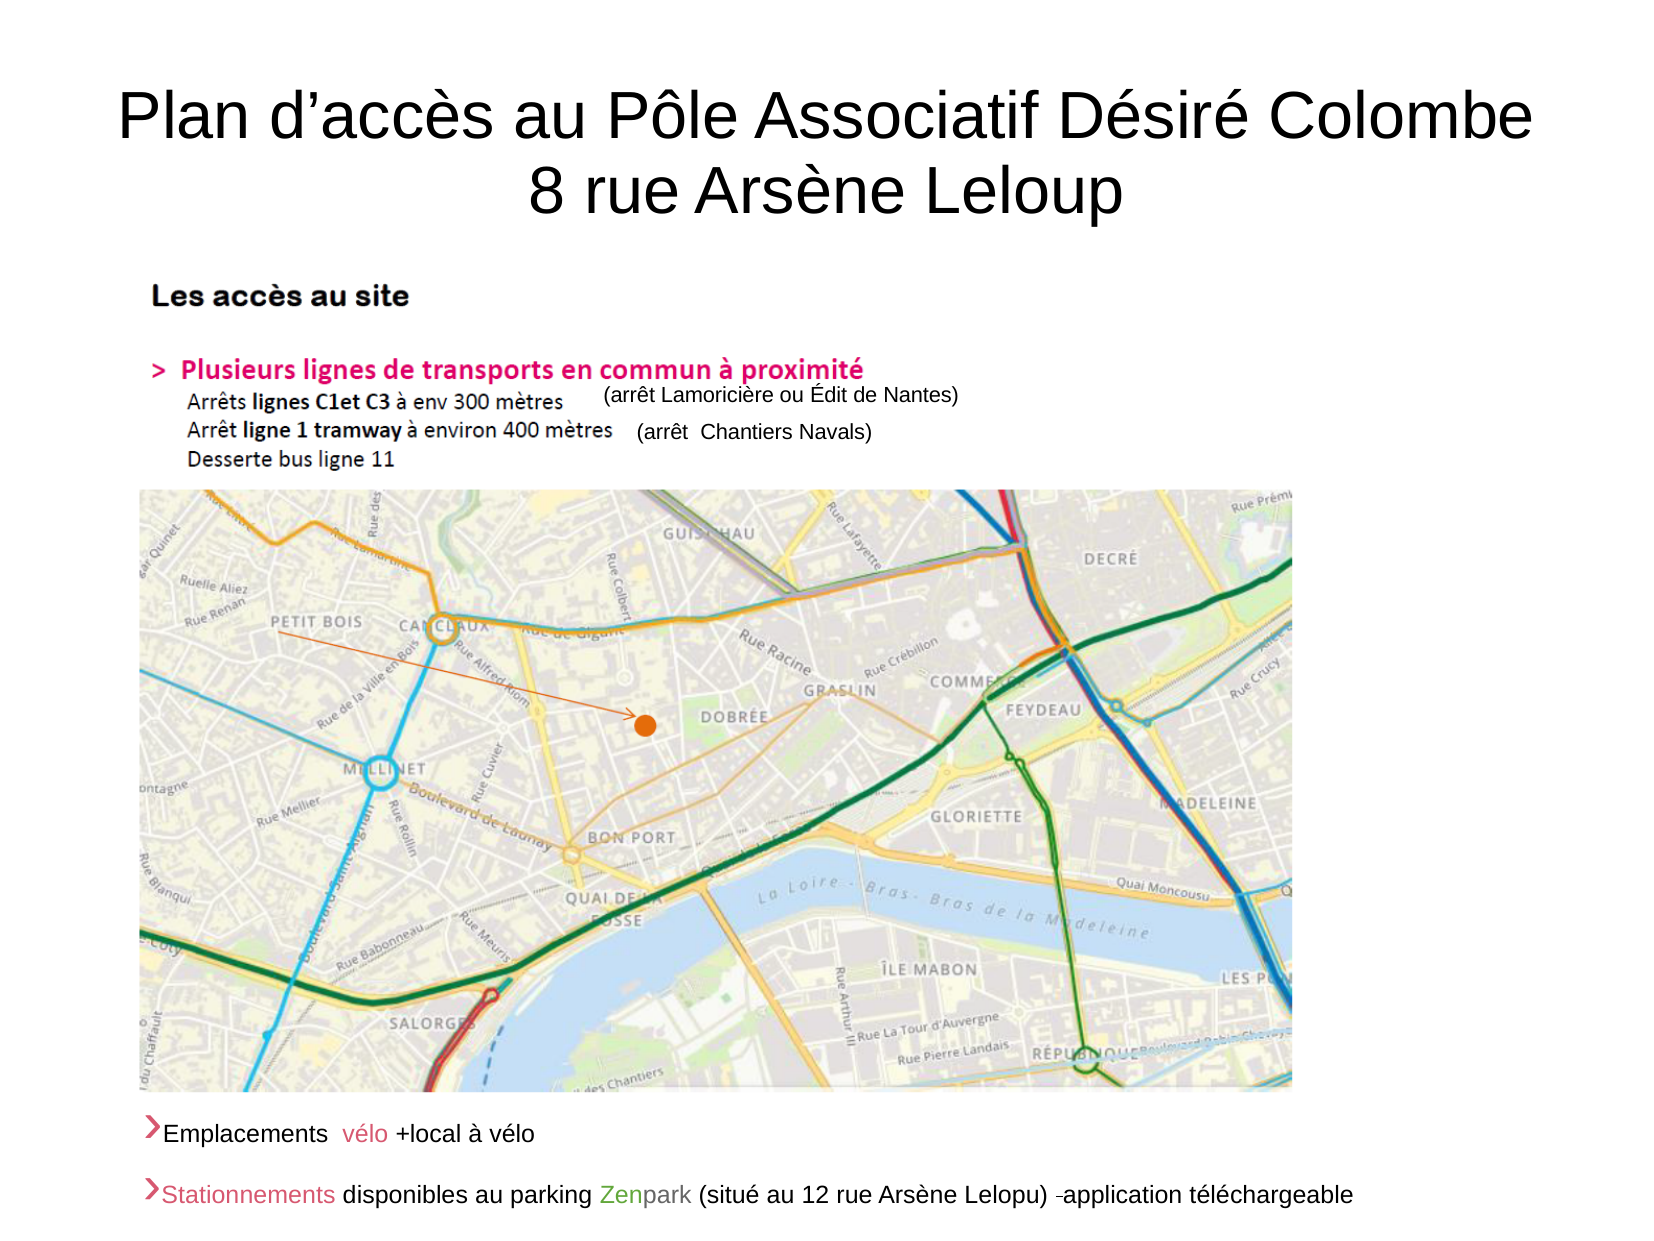

# Plan d’accès au Pôle Associatif Désiré Colombe 8 rue Arsène Leloup
(arrêt Lamoricière ou Édit de Nantes)
(arrêt Chantiers Navals)
›Emplacements vélo +local à vélo
›Stationnements disponibles au parking Zenpark (situé au 12 rue Arsène Lelopu) application téléchargeable